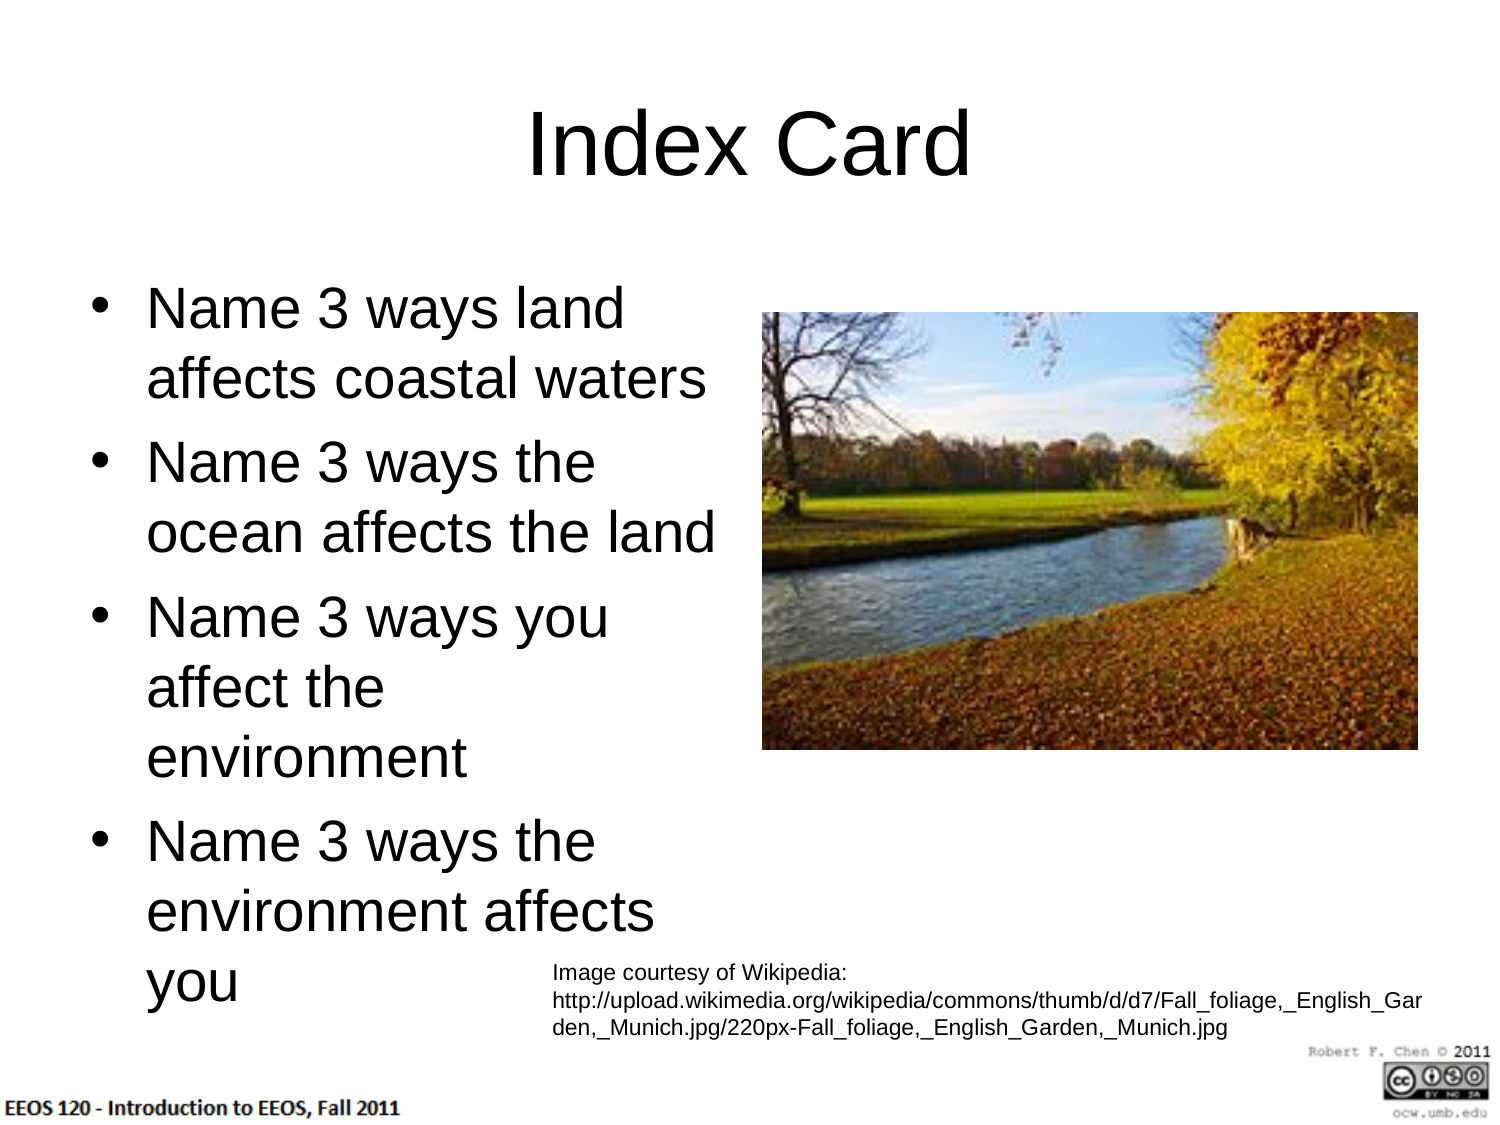

# Index Card
Name 3 ways land affects coastal waters
Name 3 ways the ocean affects the land
Name 3 ways you affect the environment
Name 3 ways the environment affects you
Image courtesy of Wikipedia: http://upload.wikimedia.org/wikipedia/commons/thumb/d/d7/Fall_foliage,_English_Garden,_Munich.jpg/220px-Fall_foliage,_English_Garden,_Munich.jpg